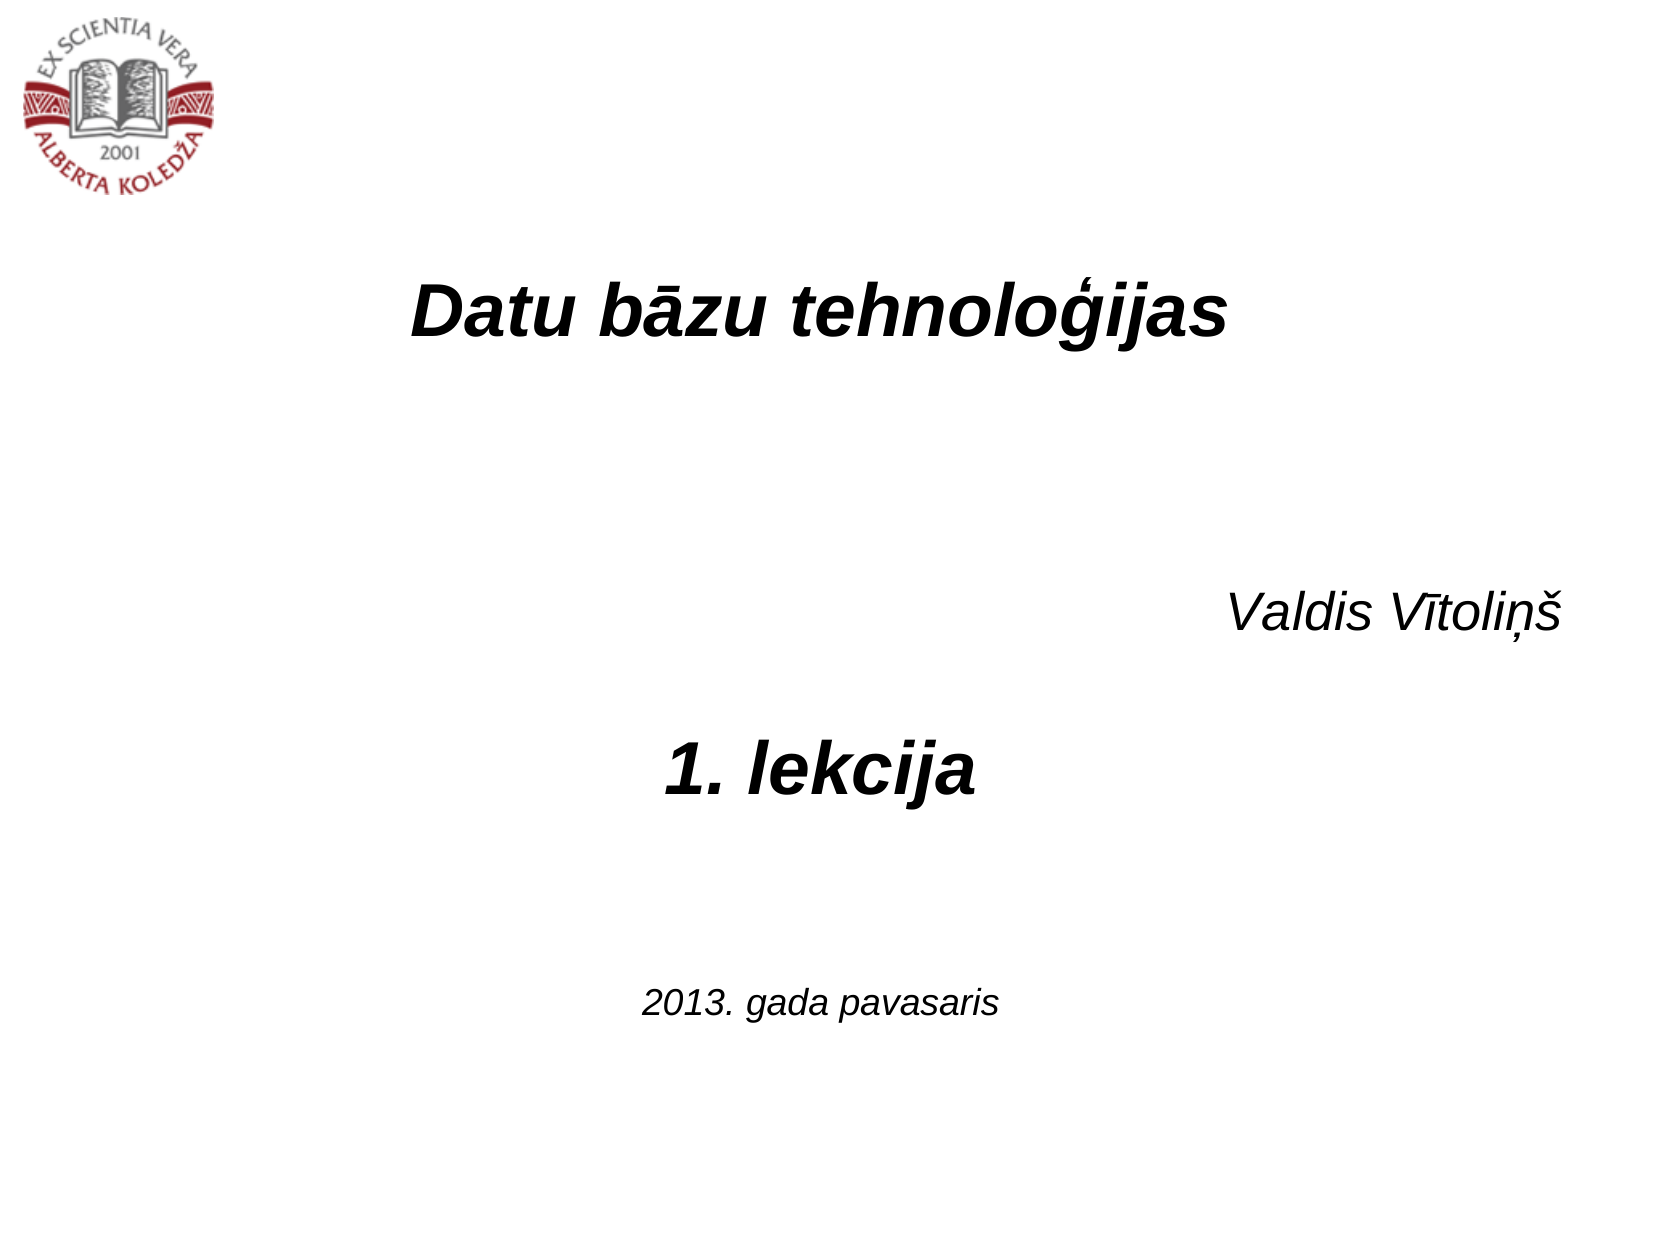

# Datu bāzu tehnoloģijas
Valdis Vītoliņš
1. lekcija
2013. gada pavasaris